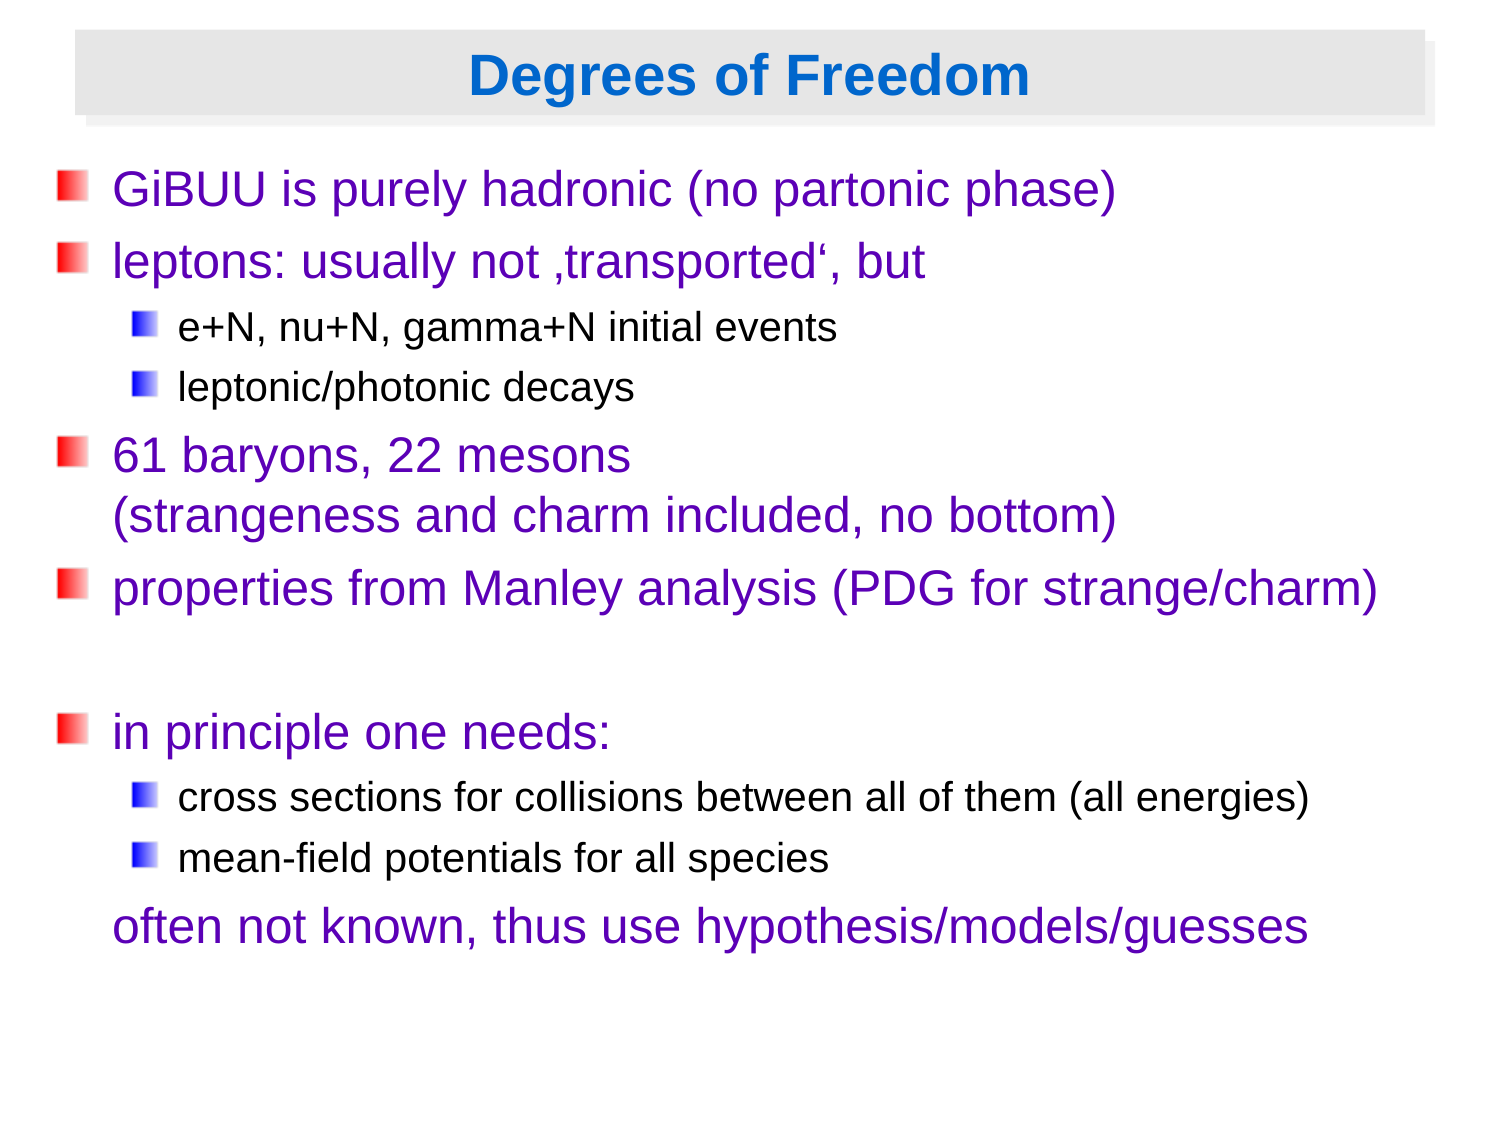

# Degrees of Freedom
GiBUU is purely hadronic (no partonic phase)
leptons: usually not ‚transported‘, but
e+N, nu+N, gamma+N initial events
leptonic/photonic decays
61 baryons, 22 mesons
(strangeness and charm included, no bottom)
properties from Manley analysis (PDG for strange/charm)
in principle one needs:
cross sections for collisions between all of them (all energies)
mean-field potentials for all species
often not known, thus use hypothesis/models/guesses